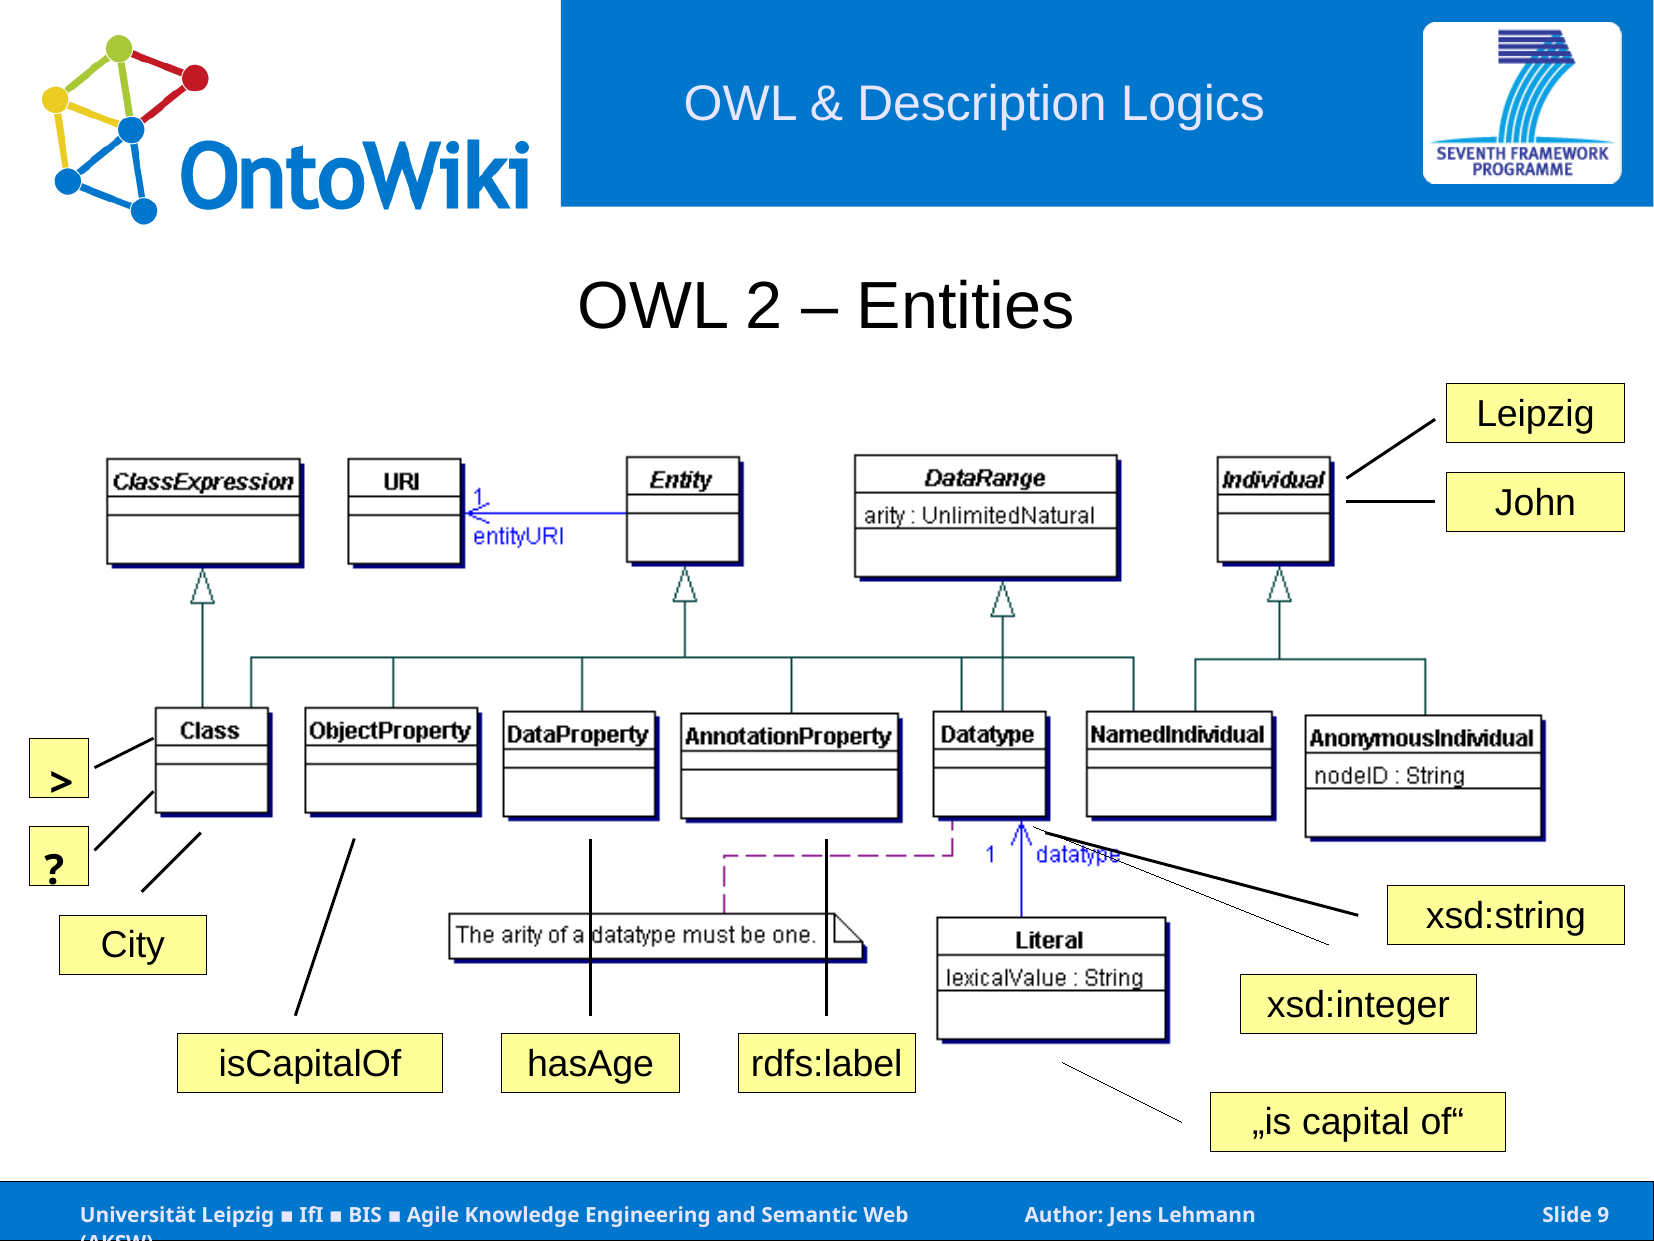

# OWL 2 – Entities
Leipzig
John
>
?
xsd:string
City
xsd:integer
isCapitalOf
hasAge
rdfs:label
„is capital of“